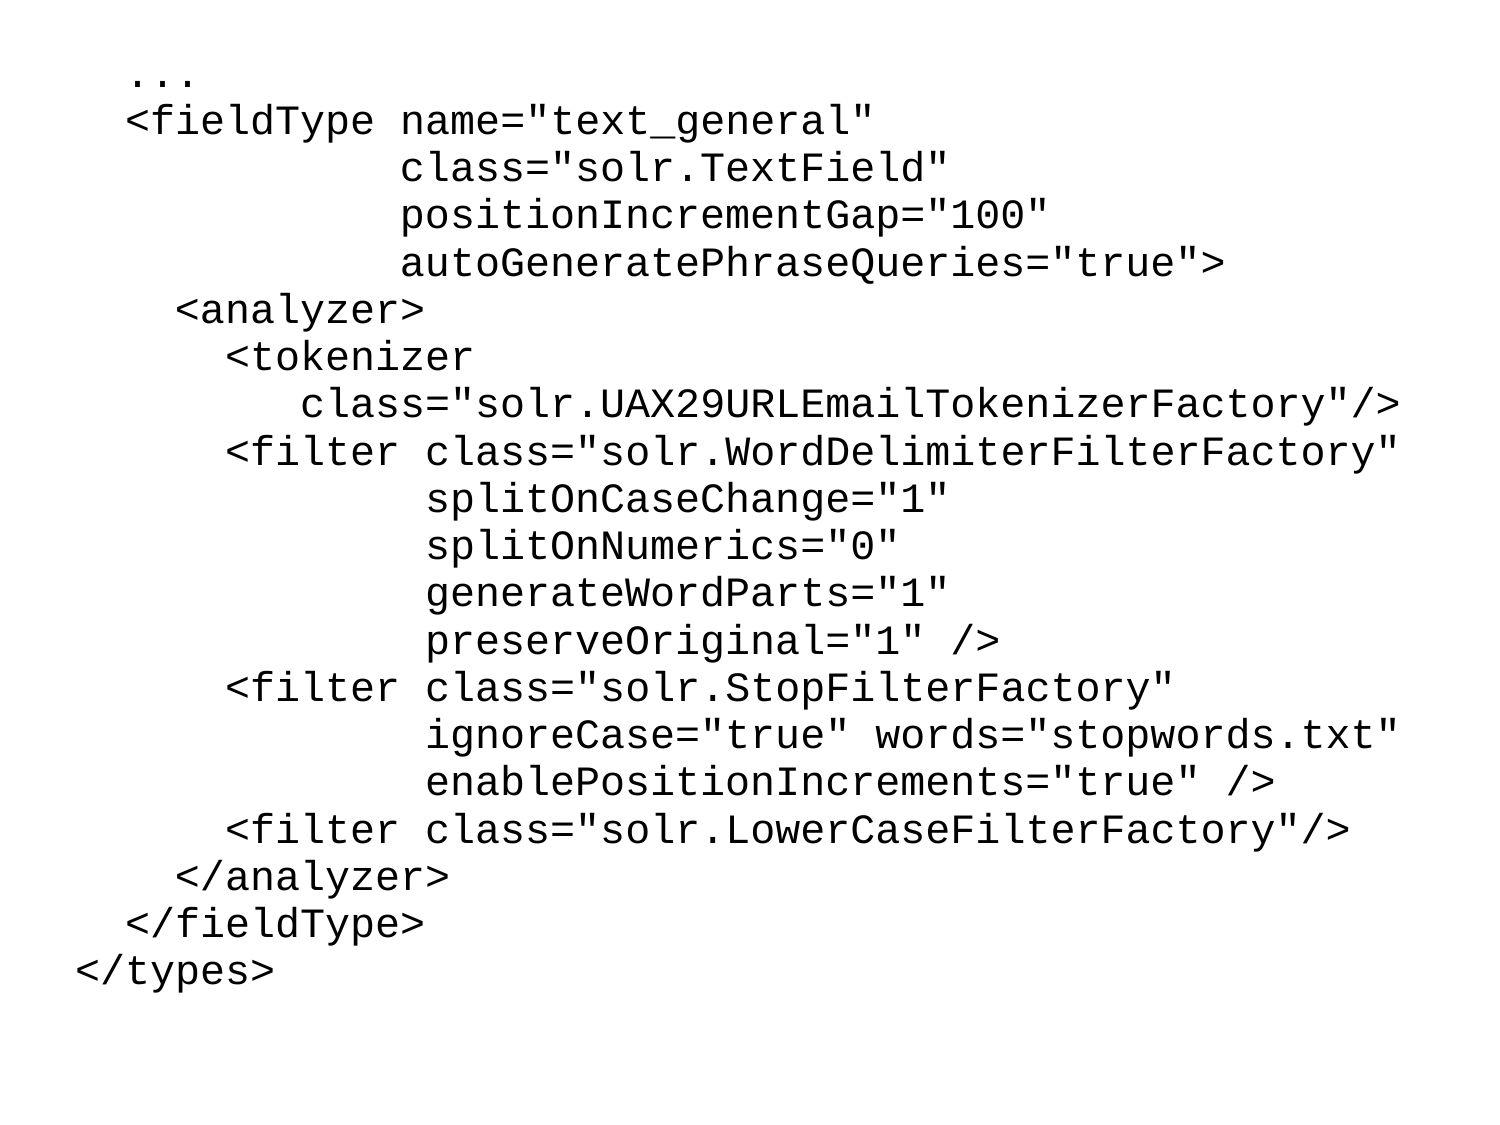

# ...
 <fieldType name="text_general"
 class="solr.TextField"
 positionIncrementGap="100"
 autoGeneratePhraseQueries="true">
 <analyzer>
 <tokenizer
 class="solr.UAX29URLEmailTokenizerFactory"/>
 <filter class="solr.WordDelimiterFilterFactory"
 splitOnCaseChange="1"
 splitOnNumerics="0"
 generateWordParts="1"
 preserveOriginal="1" />
 <filter class="solr.StopFilterFactory"
 ignoreCase="true" words="stopwords.txt"
 enablePositionIncrements="true" />
 <filter class="solr.LowerCaseFilterFactory"/>
 </analyzer>
 </fieldType>
</types>